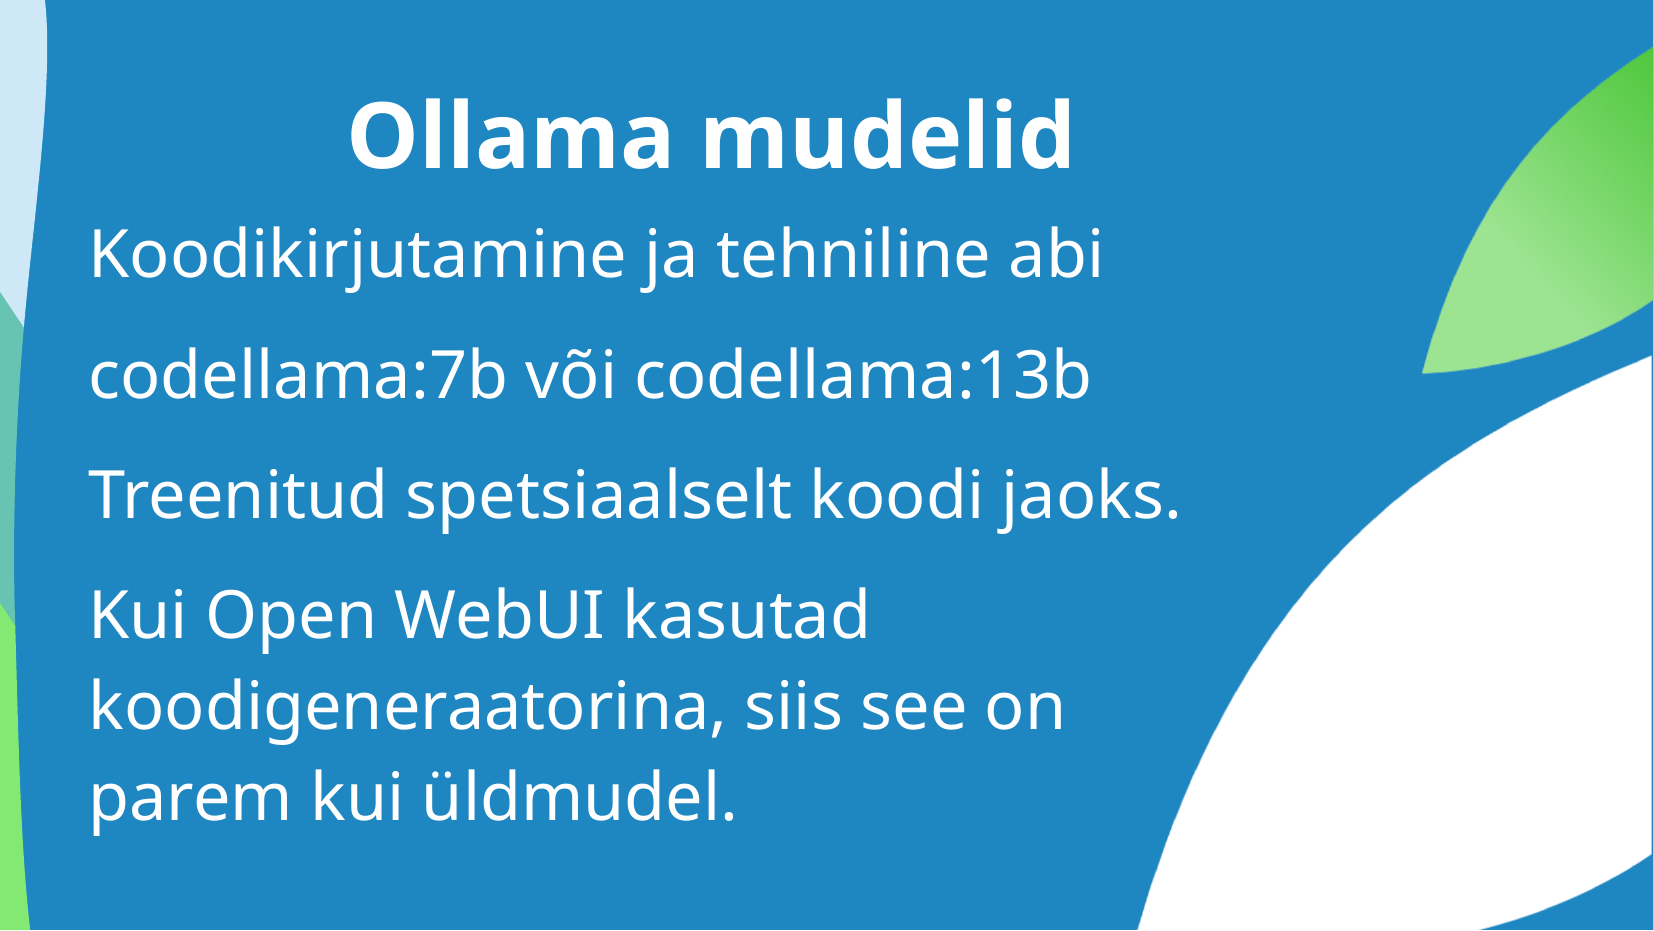

# Ollama mudelid
Koodikirjutamine ja tehniline abi
codellama:7b või codellama:13b
Treenitud spetsiaalselt koodi jaoks.
Kui Open WebUI kasutad koodigeneraatorina, siis see on parem kui üldmudel.